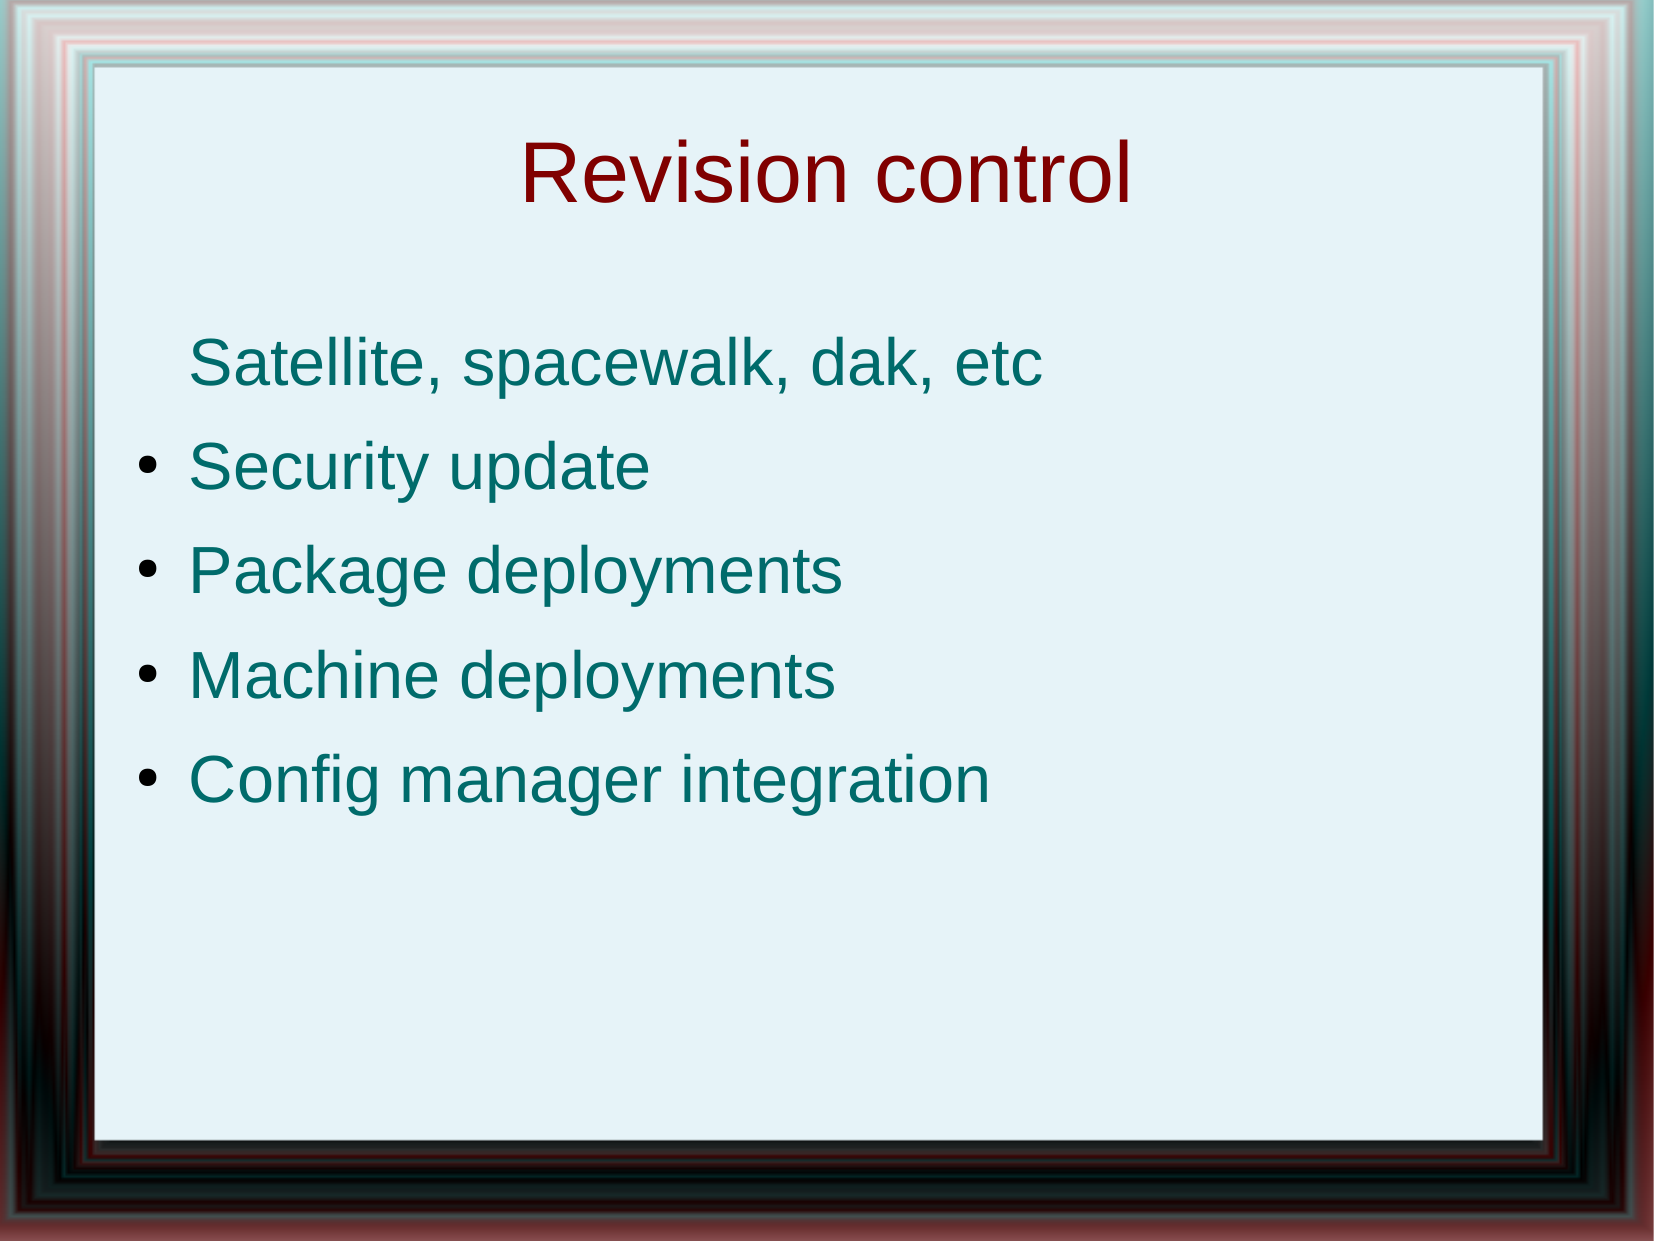

# Revision control
Satellite, spacewalk, dak, etc
Security update
Package deployments
Machine deployments
Config manager integration